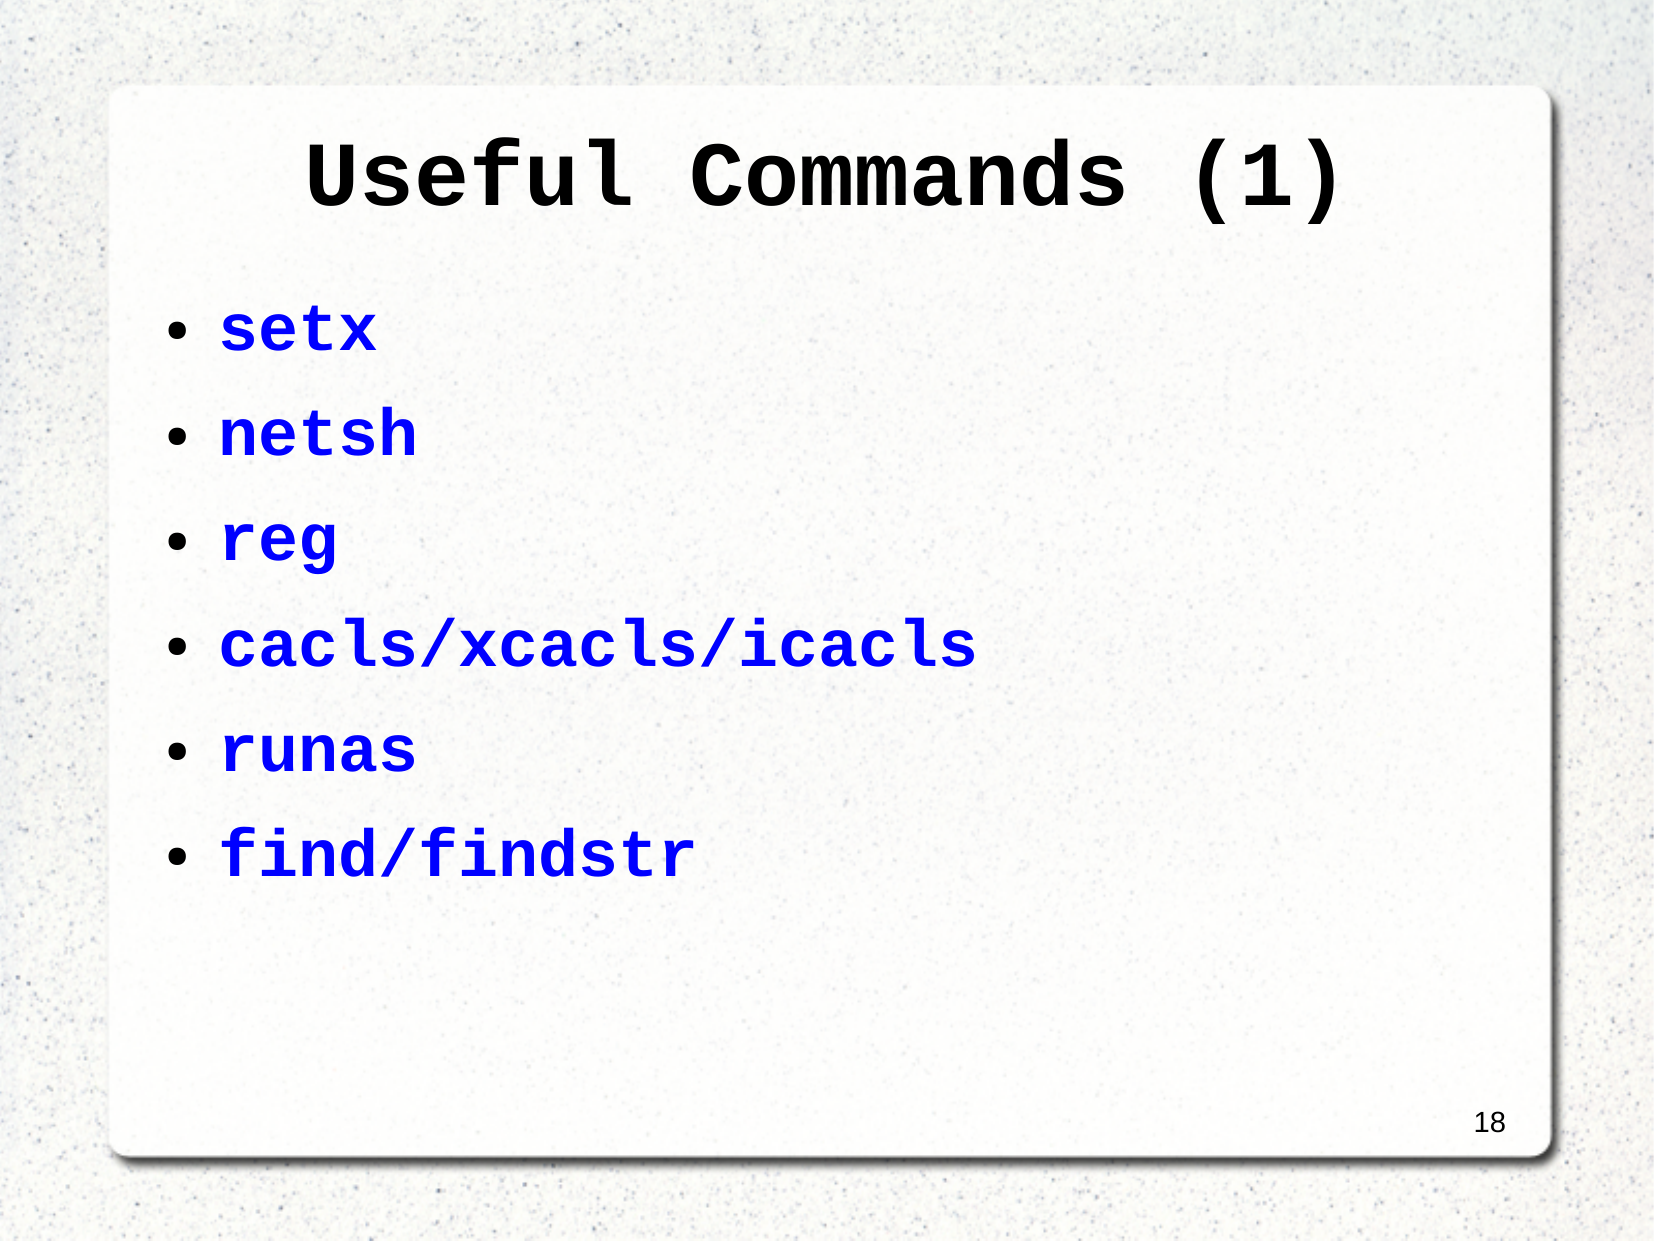

# Useful Commands (1)
setx
netsh
reg
cacls/xcacls/icacls
runas
find/findstr
18